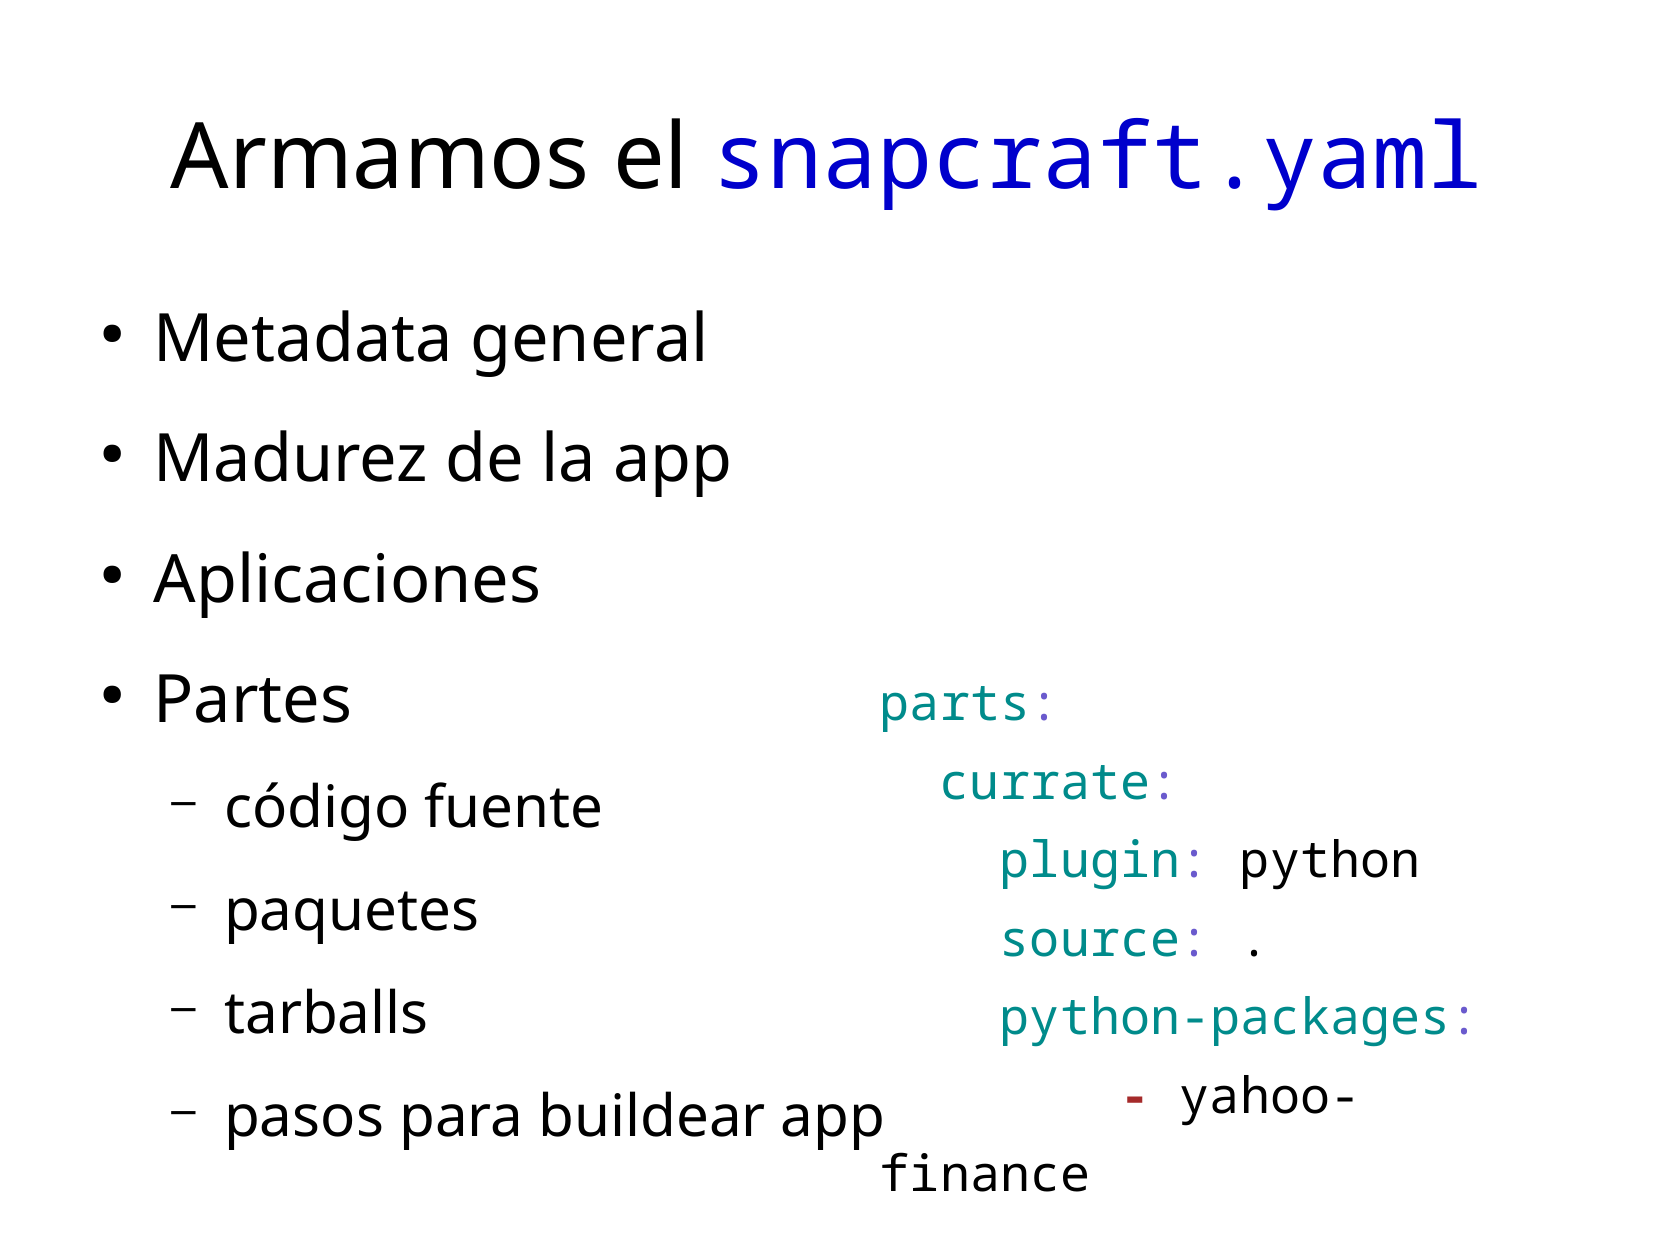

# Armamos el snapcraft.yaml
Metadata general
Madurez de la app
Aplicaciones
Partes
código fuente
paquetes
tarballs
pasos para buildear app
parts:
 currate:
 plugin: python
 source: .
 python-packages:
 - yahoo-finance